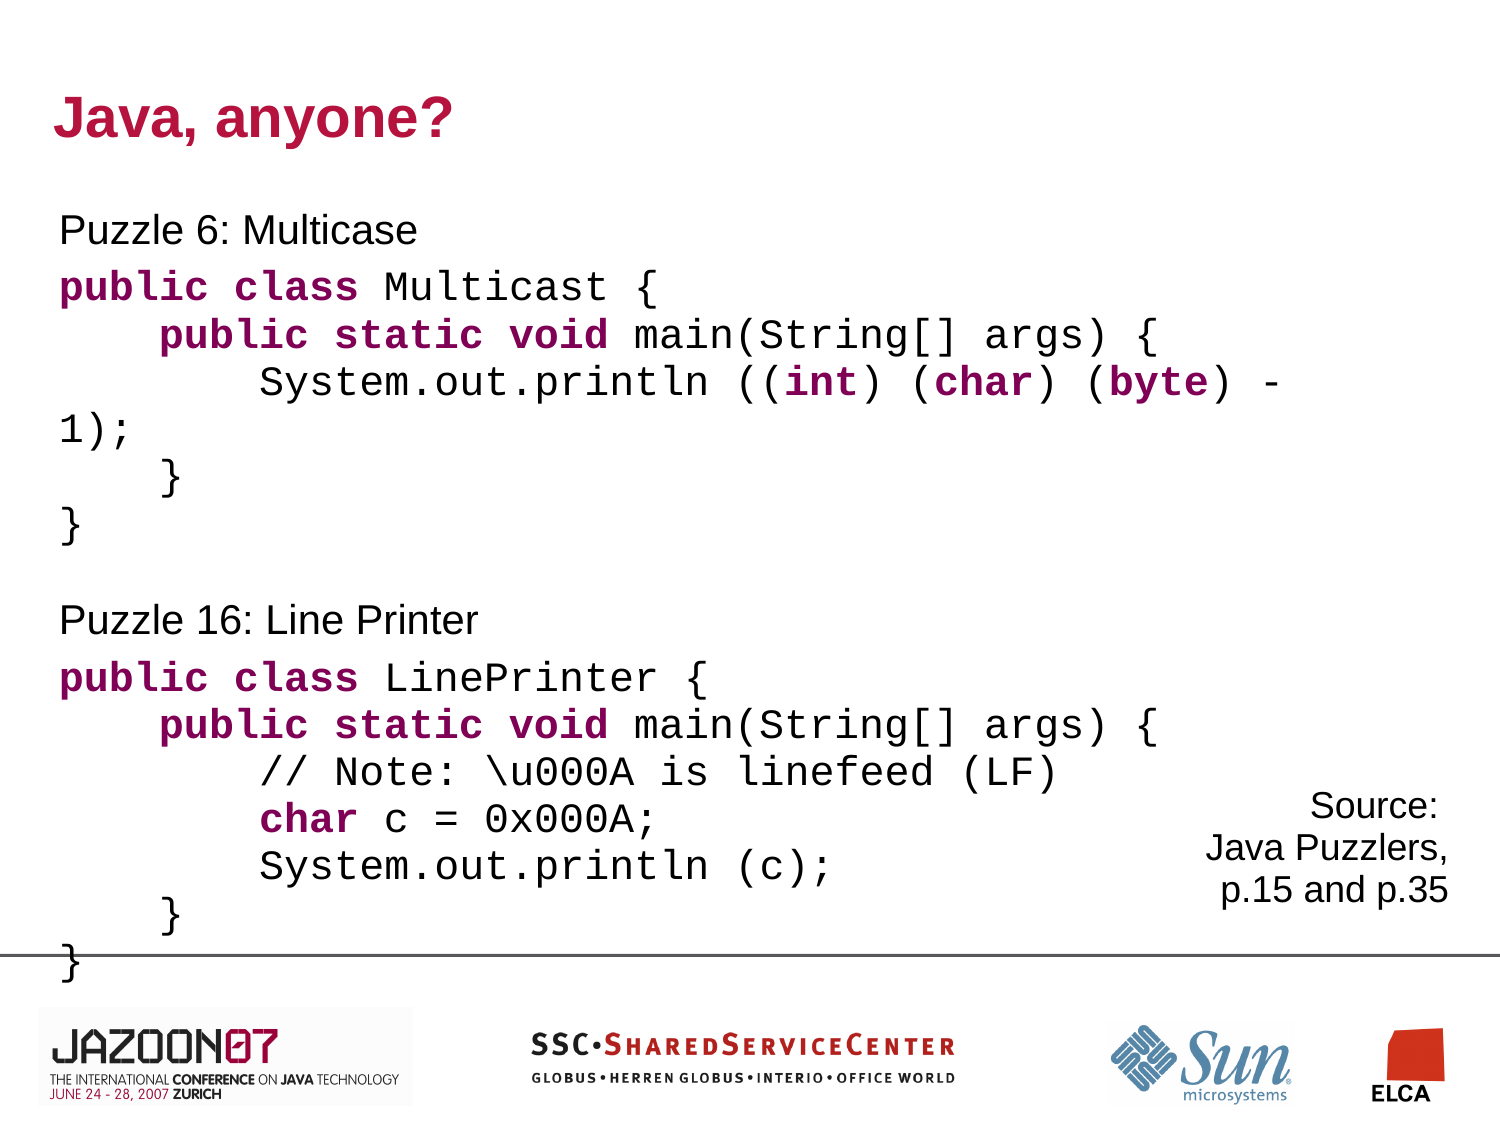

# Java, anyone?
Puzzle 6: Multicase
public class Multicast {
 public static void main(String[] args) {
 System.out.println ((int) (char) (byte) -1);
 }
}
Puzzle 16: Line Printer
public class LinePrinter {
 public static void main(String[] args) {
 // Note: \u000A is linefeed (LF)
 char c = 0x000A;
 System.out.println (c);
 }
}
Source:
Java Puzzlers,
p.15 and p.35